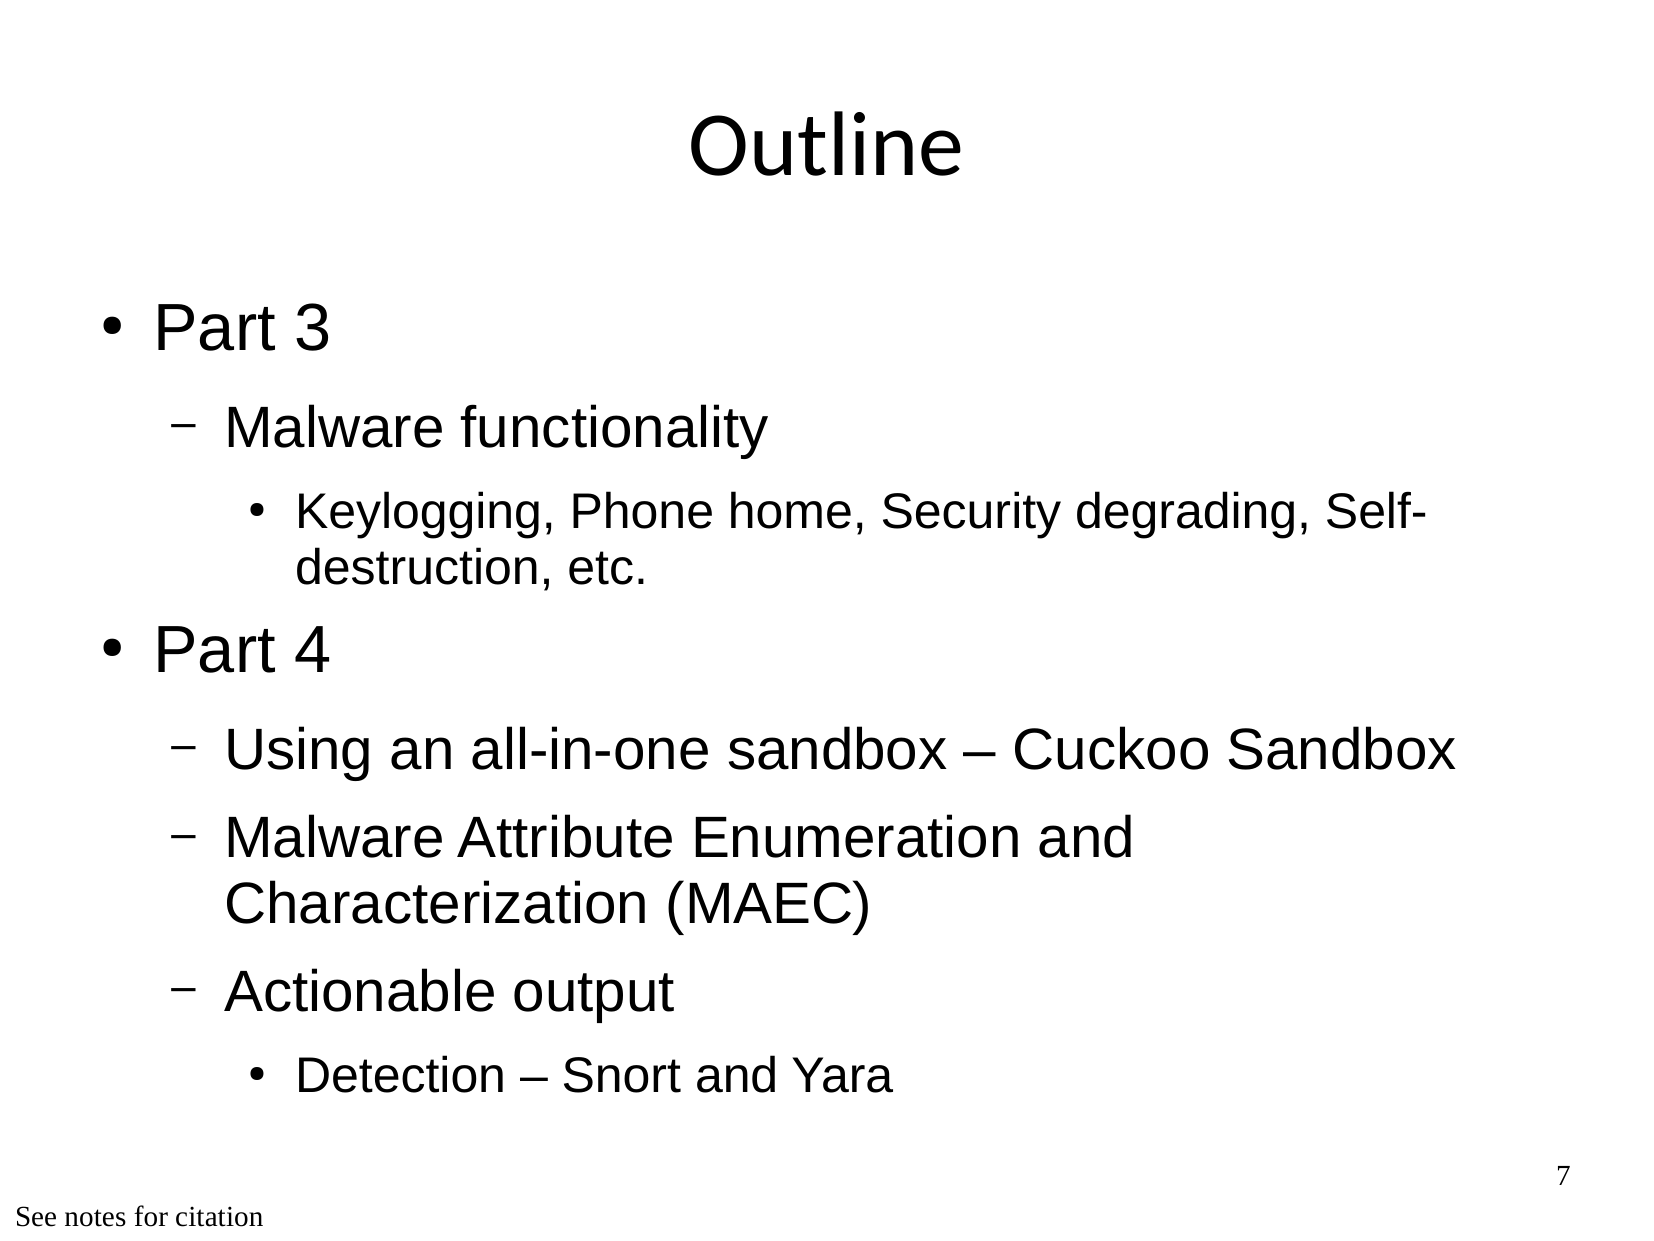

# Outline
Part 3
Malware functionality
Keylogging, Phone home, Security degrading, Self-destruction, etc.
Part 4
Using an all-in-one sandbox – Cuckoo Sandbox
Malware Attribute Enumeration and Characterization (MAEC)
Actionable output
Detection – Snort and Yara
7
See notes for citation